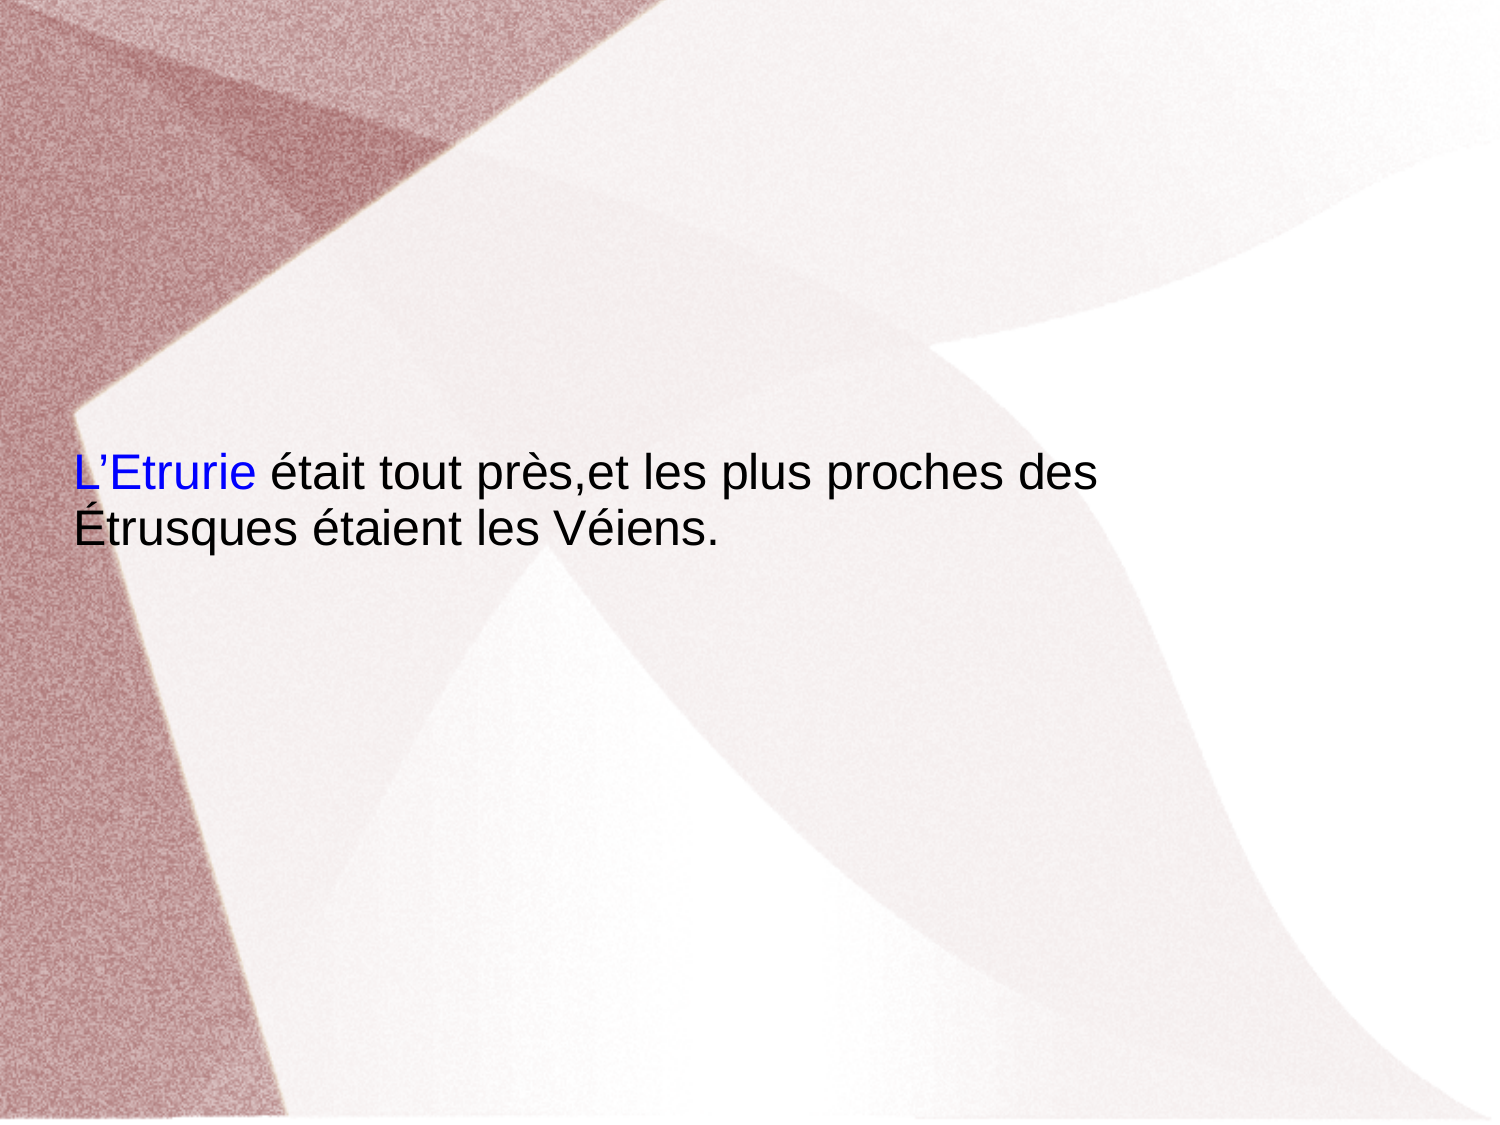

#
L’Etrurie était tout près,et les plus proches des Étrusques étaient les Véiens.